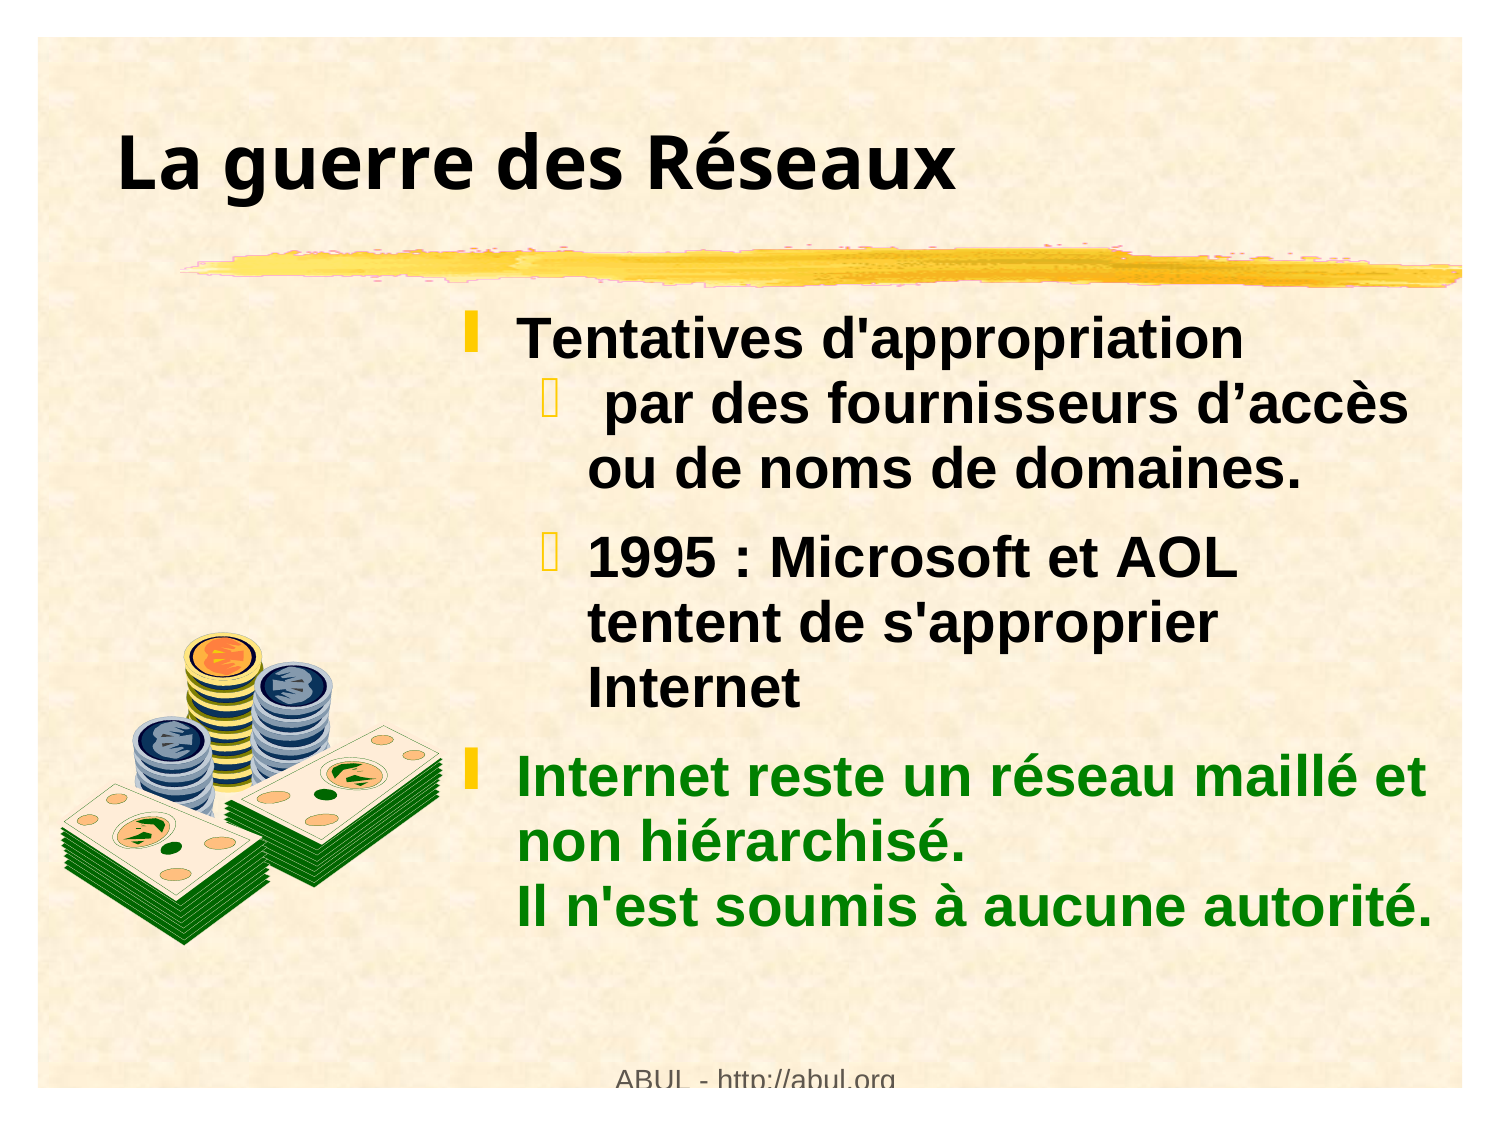

# La guerre des Réseaux
Tentatives d'appropriation
 par des fournisseurs d’accès ou de noms de domaines.
1995 : Microsoft et AOL tentent de s'approprier Internet
Internet reste un réseau maillé et non hiérarchisé.
Il n'est soumis à aucune autorité.